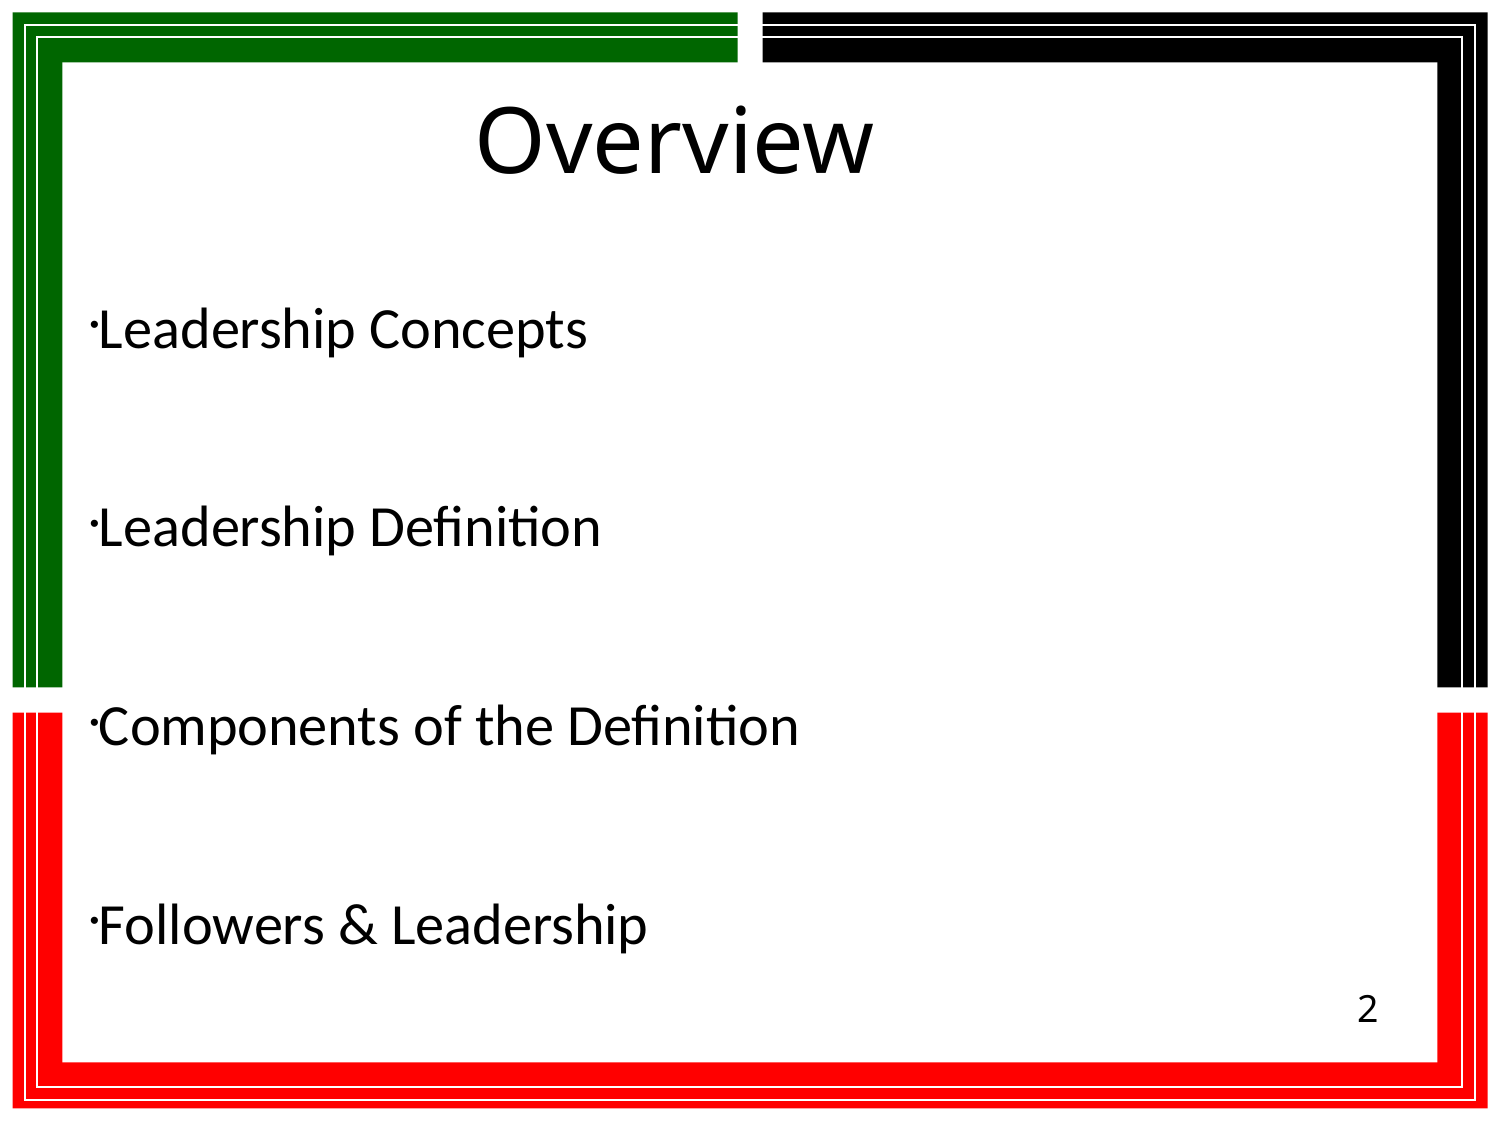

a
# Overview
Leadership Concepts
Leadership Definition
Components of the Definition
Followers & Leadership